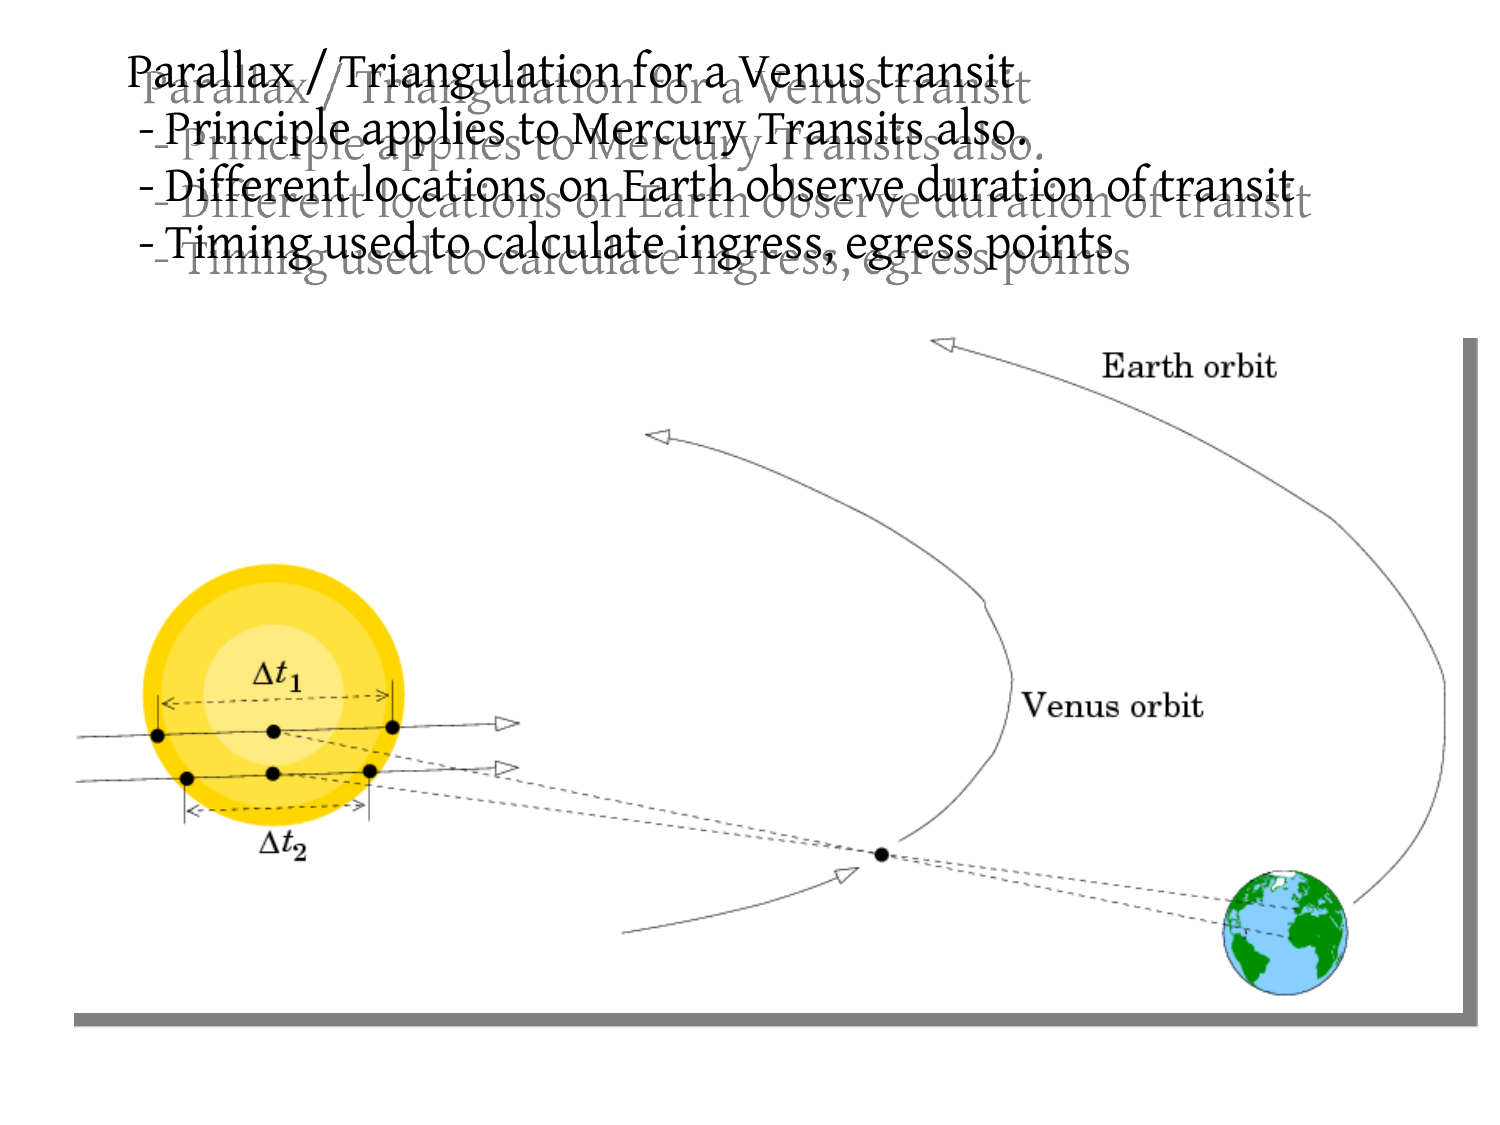

Parallax / Triangulation for a Venus transit
 - Principle applies to Mercury Transits also.
 - Different locations on Earth observe duration of transit
 - Timing used to calculate ingress, egress points